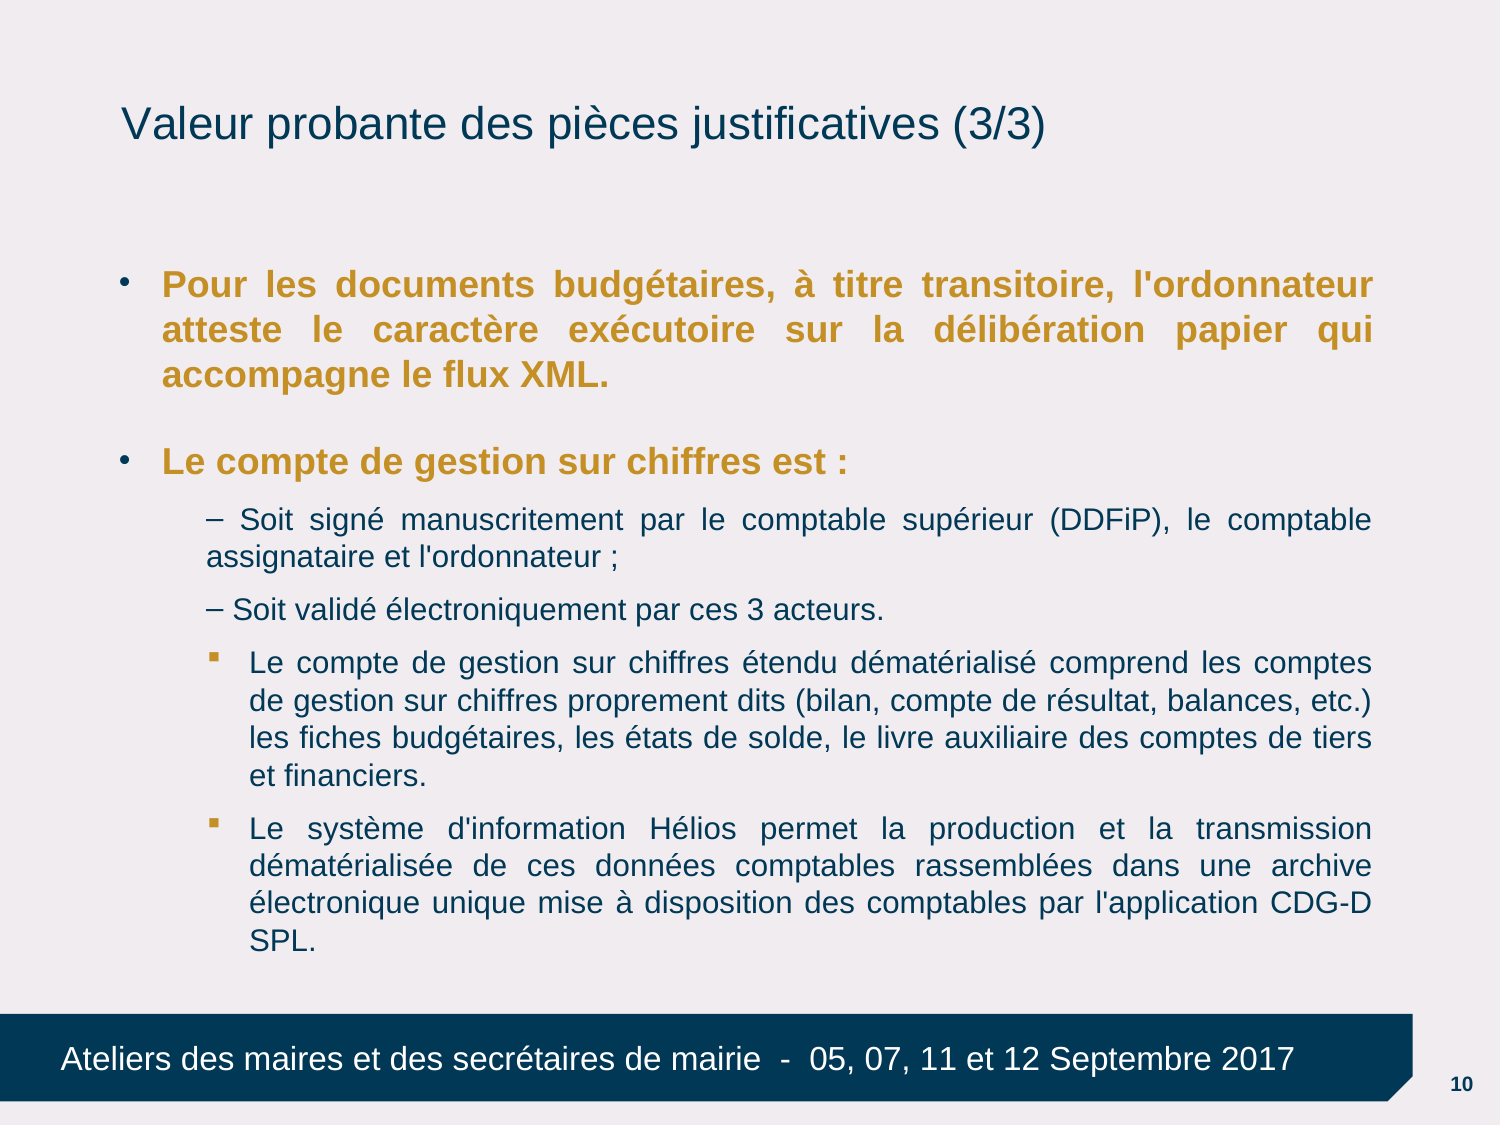

# Valeur probante des pièces justificatives (3/3)
Pour les documents budgétaires, à titre transitoire, l'ordonnateur atteste le caractère exécutoire sur la délibération papier qui accompagne le flux XML.
Le compte de gestion sur chiffres est :
 Soit signé manuscritement par le comptable supérieur (DDFiP), le comptable assignataire et l'ordonnateur ;
 Soit validé électroniquement par ces 3 acteurs.
Le compte de gestion sur chiffres étendu dématérialisé comprend les comptes de gestion sur chiffres proprement dits (bilan, compte de résultat, balances, etc.) les fiches budgétaires, les états de solde, le livre auxiliaire des comptes de tiers et financiers.
Le système d'information Hélios permet la production et la transmission dématérialisée de ces données comptables rassemblées dans une archive électronique unique mise à disposition des comptables par l'application CDG-D SPL.